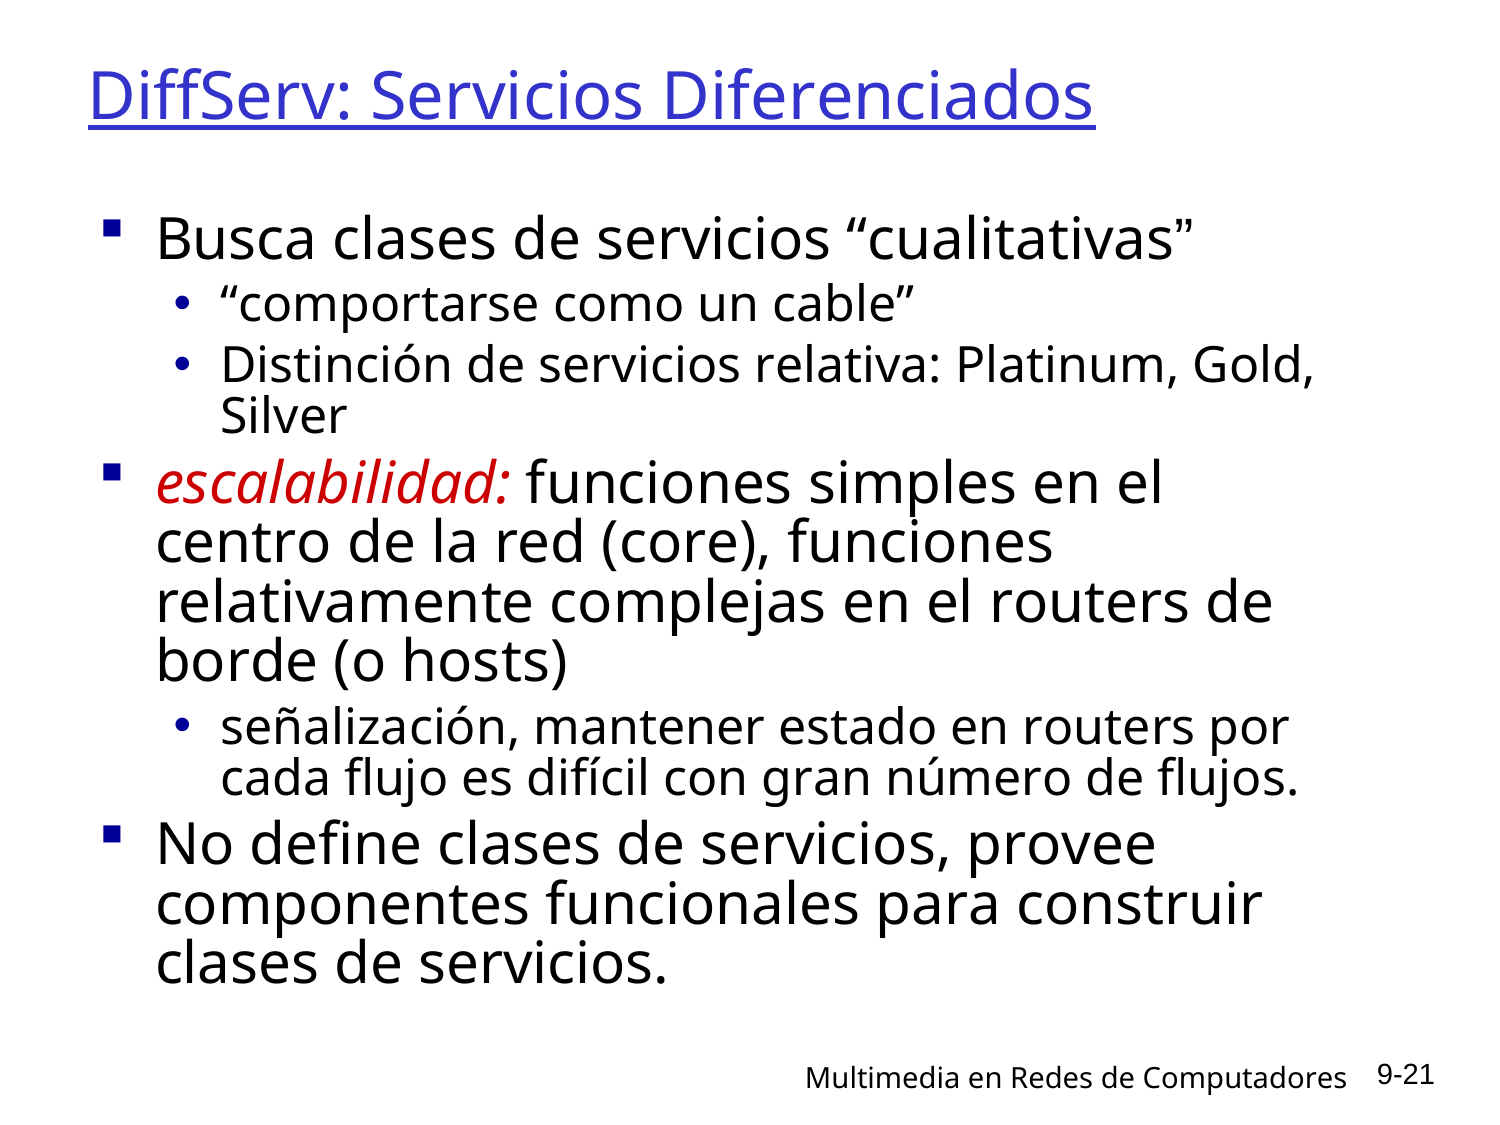

# DiffServ: Servicios Diferenciados
Busca clases de servicios “cualitativas”
“comportarse como un cable”
Distinción de servicios relativa: Platinum, Gold, Silver
escalabilidad: funciones simples en el centro de la red (core), funciones relativamente complejas en el routers de borde (o hosts)
señalización, mantener estado en routers por cada flujo es difícil con gran número de flujos.
No define clases de servicios, provee componentes funcionales para construir clases de servicios.
21